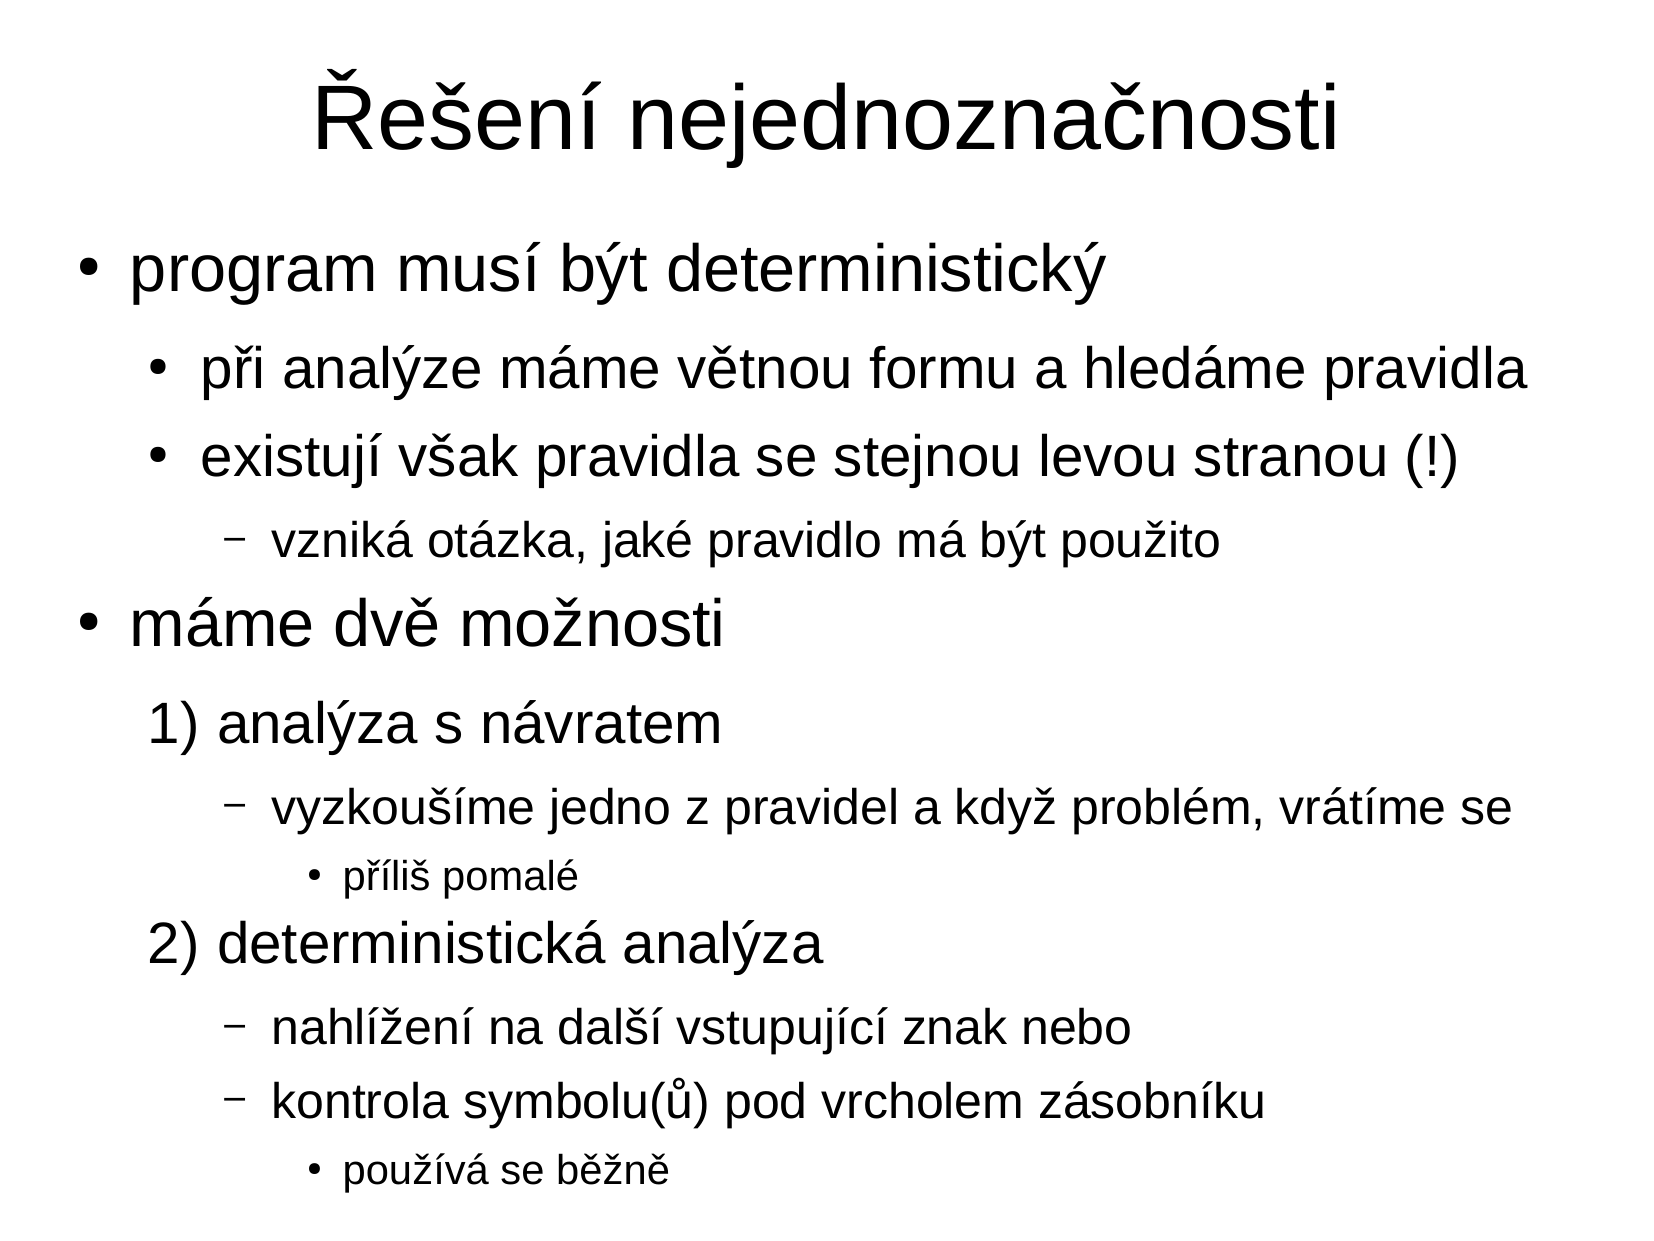

# Řešení nejednoznačnosti
program musí být deterministický
při analýze máme větnou formu a hledáme pravidla
existují však pravidla se stejnou levou stranou (!)
vzniká otázka, jaké pravidlo má být použito
máme dvě možnosti
 analýza s návratem
vyzkoušíme jedno z pravidel a když problém, vrátíme se
příliš pomalé
 deterministická analýza
nahlížení na další vstupující znak nebo
kontrola symbolu(ů) pod vrcholem zásobníku
používá se běžně